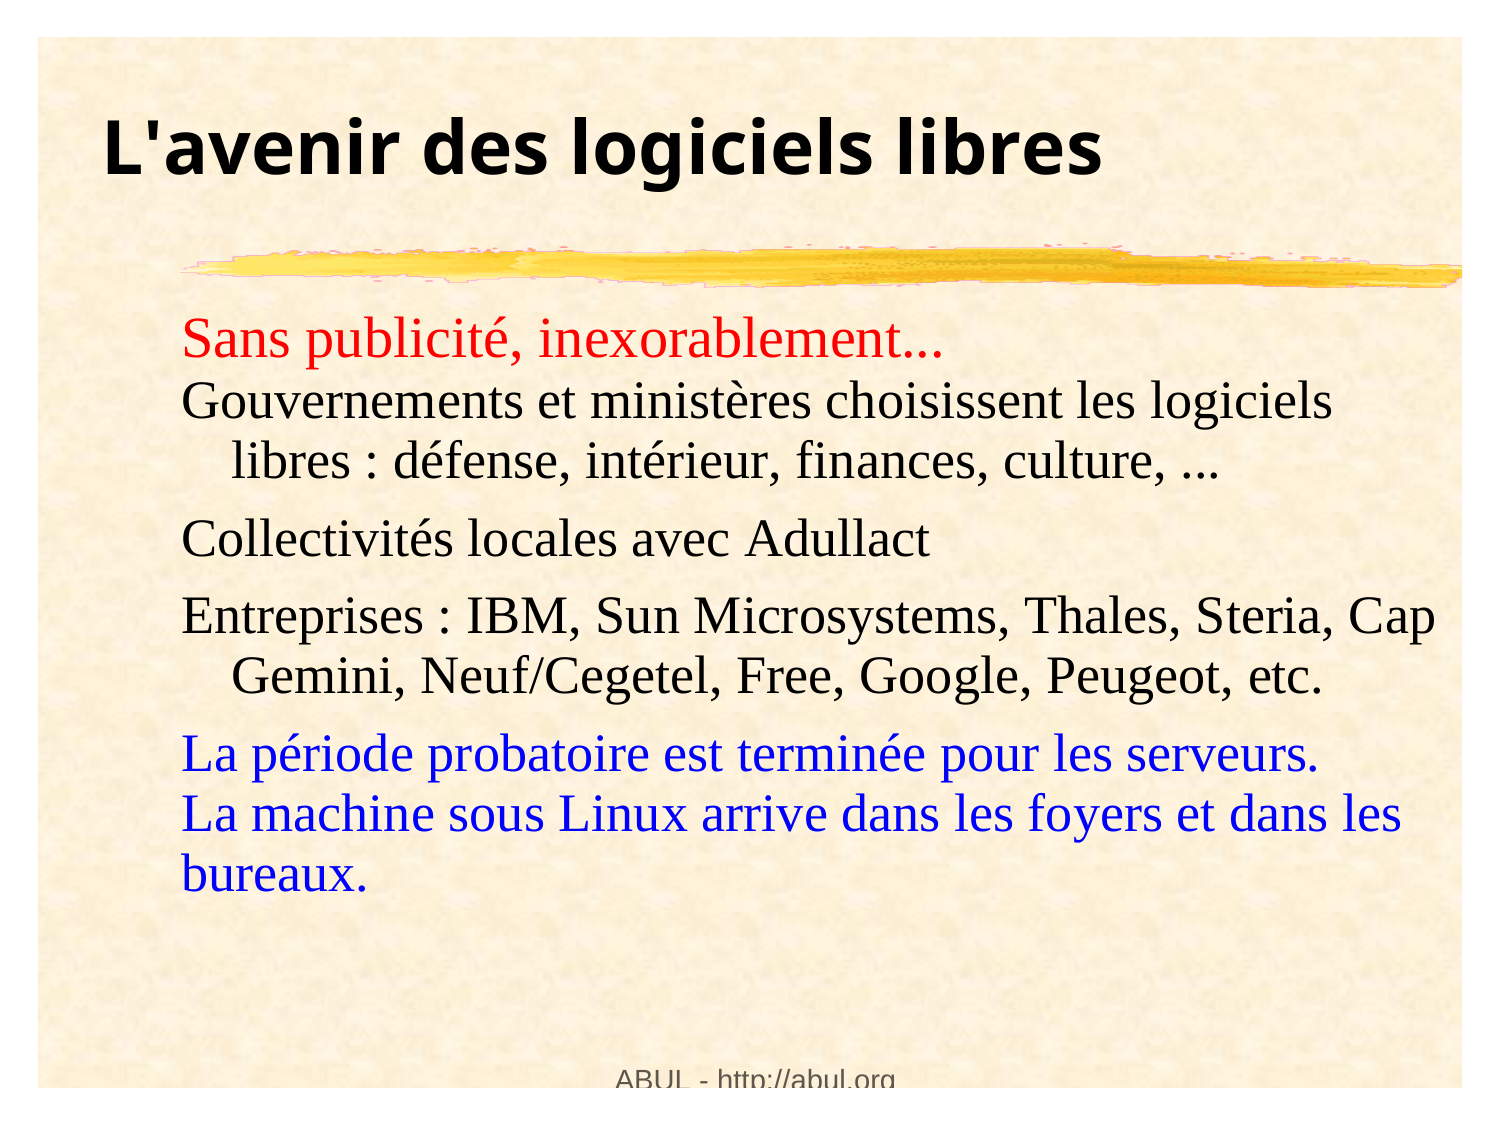

# L'avenir des logiciels libres
Sans publicité, inexorablement...
Gouvernements et ministères choisissent les logiciels libres : défense, intérieur, finances, culture, ...
Collectivités locales avec Adullact
Entreprises : IBM, Sun Microsystems, Thales, Steria, Cap Gemini, Neuf/Cegetel, Free, Google, Peugeot, etc.
La période probatoire est terminée pour les serveurs.
La machine sous Linux arrive dans les foyers et dans les bureaux.